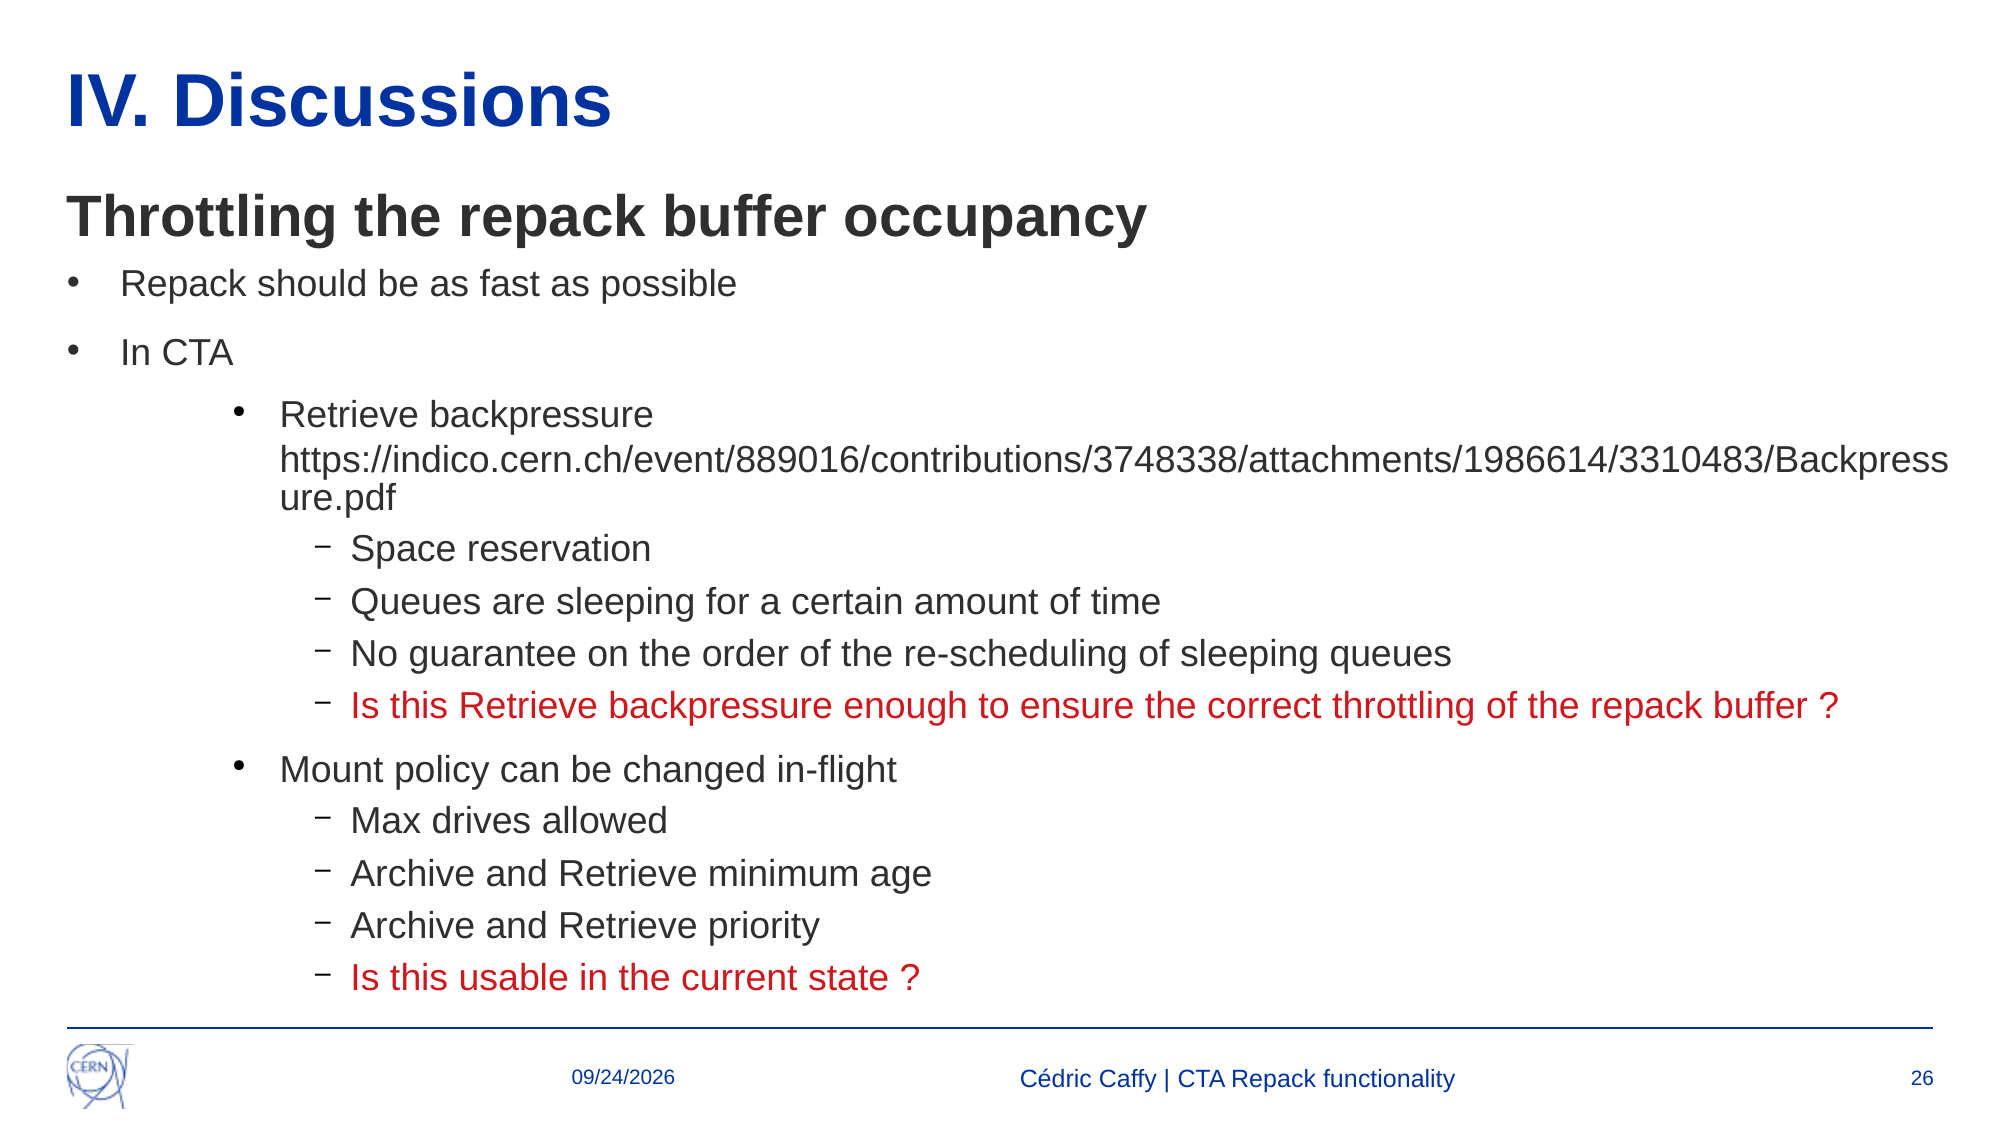

IV. Discussions
# Throttling the repack buffer occupancy
Repack should be as fast as possible
In CTA
Retrieve backpressure https://indico.cern.ch/event/889016/contributions/3748338/attachments/1986614/3310483/Backpressure.pdf
Space reservation
Queues are sleeping for a certain amount of time
No guarantee on the order of the re-scheduling of sleeping queues
Is this Retrieve backpressure enough to ensure the correct throttling of the repack buffer ?
Mount policy can be changed in-flight
Max drives allowed
Archive and Retrieve minimum age
Archive and Retrieve priority
Is this usable in the current state ?
Cédric Caffy | CTA Repack functionality